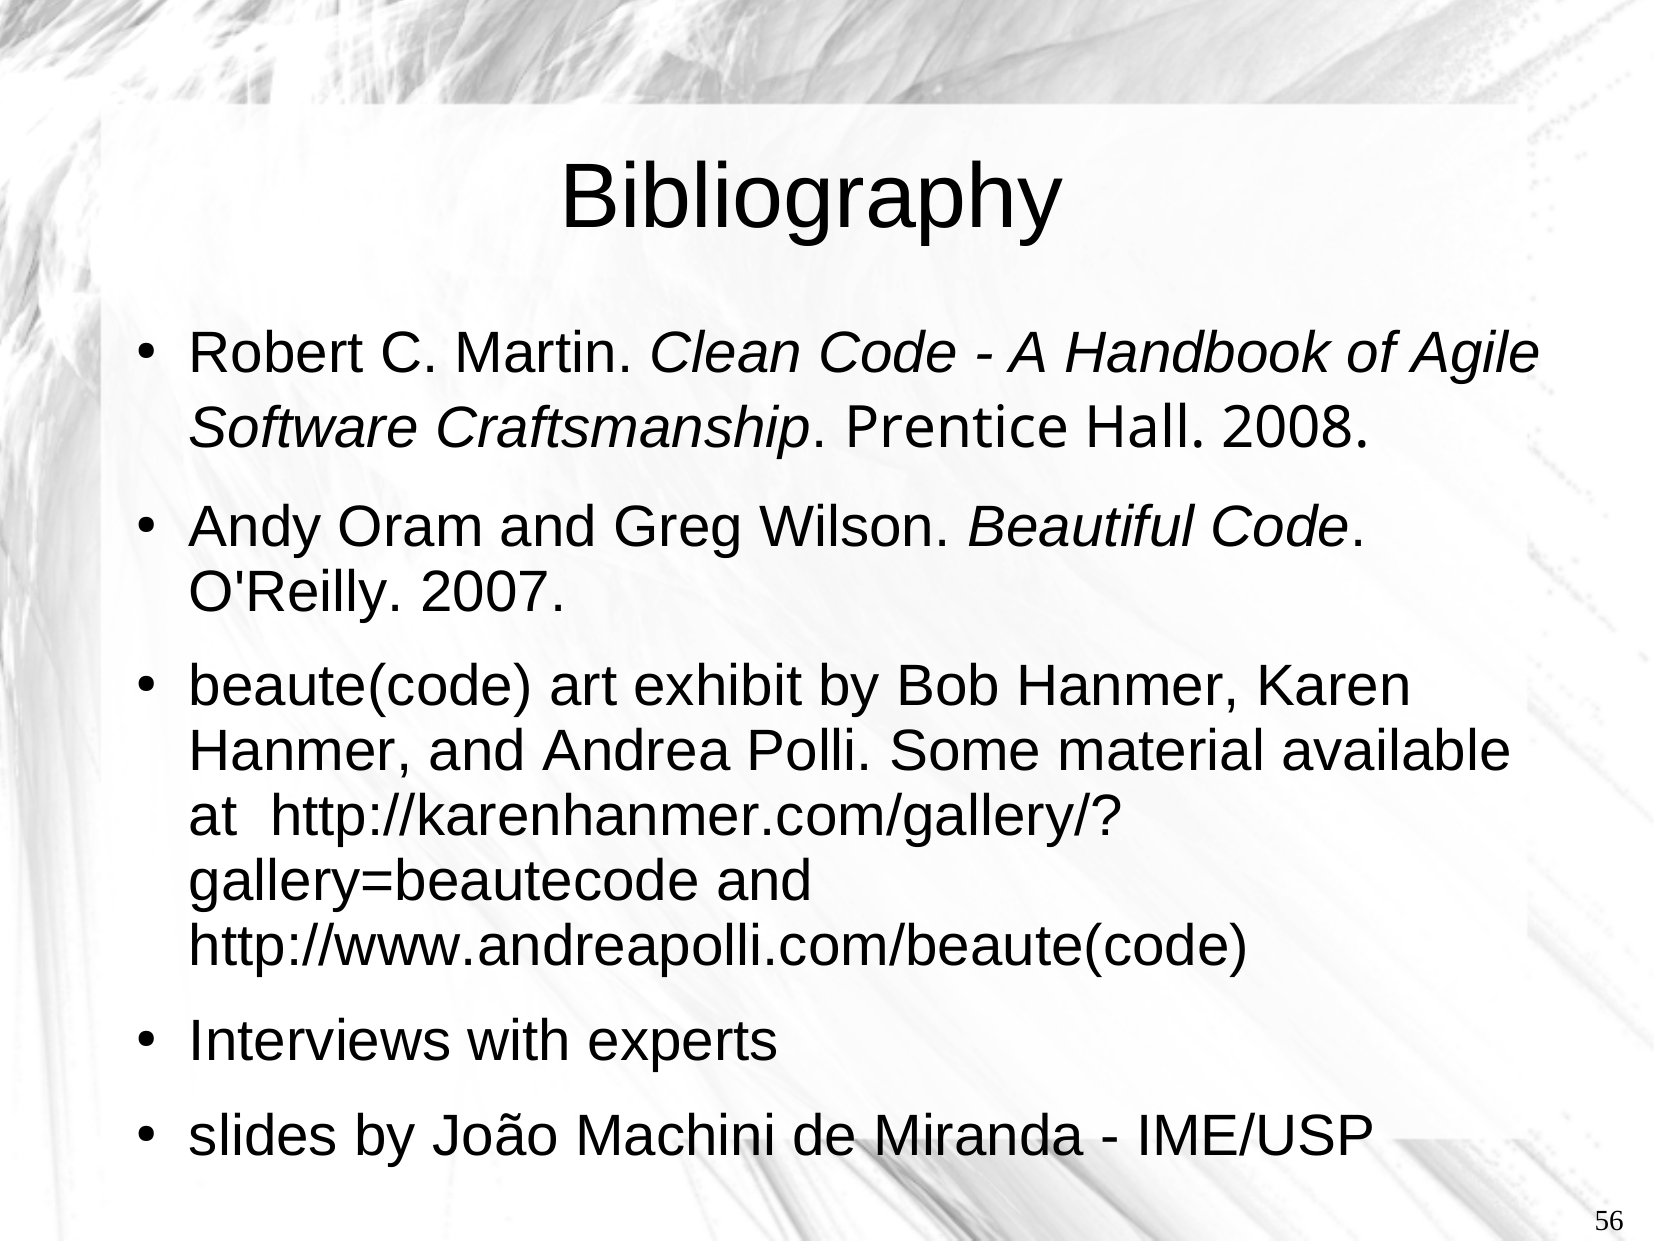

# Bibliography
Robert C. Martin. Clean Code - A Handbook of Agile Software Craftsmanship. Prentice Hall. 2008.
Andy Oram and Greg Wilson. Beautiful Code. O'Reilly. 2007.
beaute(code) art exhibit by Bob Hanmer, Karen Hanmer, and Andrea Polli. Some material available at http://karenhanmer.com/gallery/?gallery=beautecode and http://www.andreapolli.com/beaute(code)
Interviews with experts
slides by João Machini de Miranda - IME/USP
56